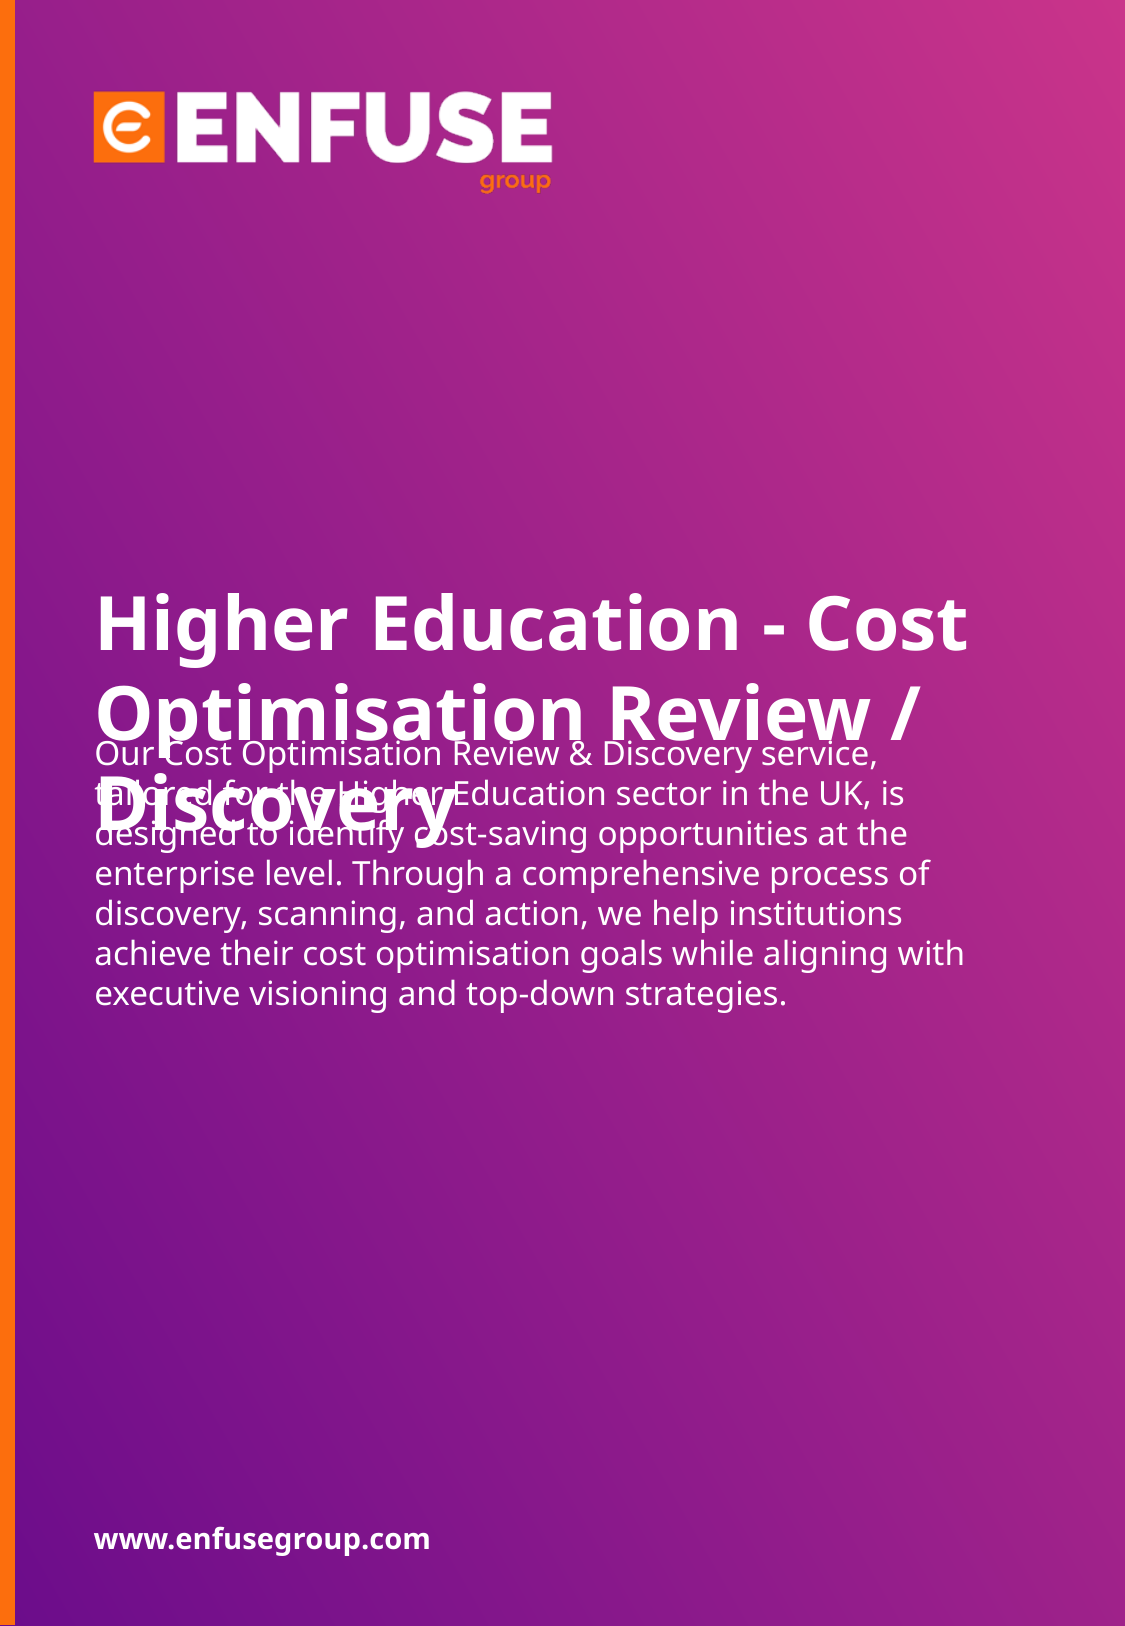

Higher Education - Cost Optimisation Review / Discovery
Our Cost Optimisation Review & Discovery service, tailored for the Higher Education sector in the UK, is designed to identify cost-saving opportunities at the enterprise level. Through a comprehensive process of discovery, scanning, and action, we help institutions achieve their cost optimisation goals while aligning with executive visioning and top-down strategies.